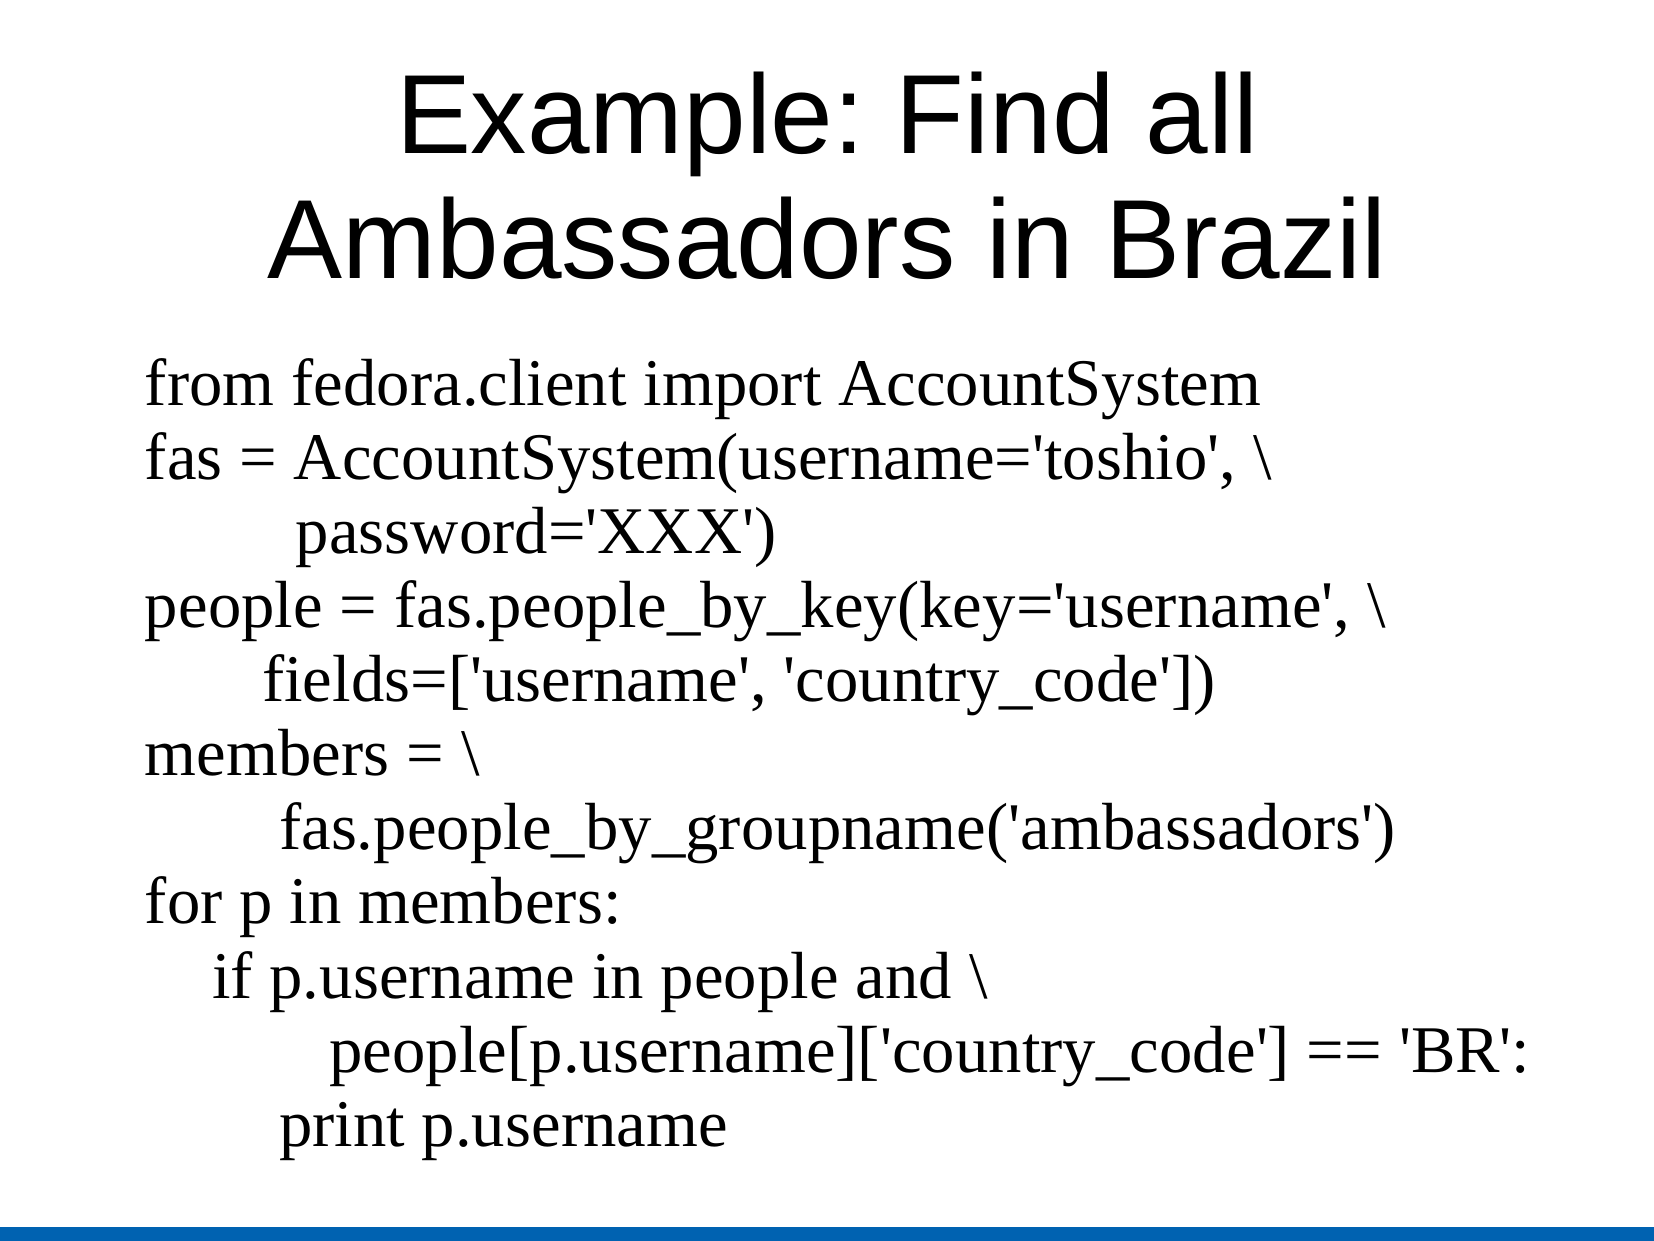

# Example: Find all Ambassadors in Brazil
from fedora.client import AccountSystem
fas = AccountSystem(username='toshio', \
 password='XXX')
people = fas.people_by_key(key='username', \
 fields=['username', 'country_code'])
members = \
 fas.people_by_groupname('ambassadors')
for p in members:
 if p.username in people and \
 people[p.username]['country_code'] == 'BR':
 print p.username